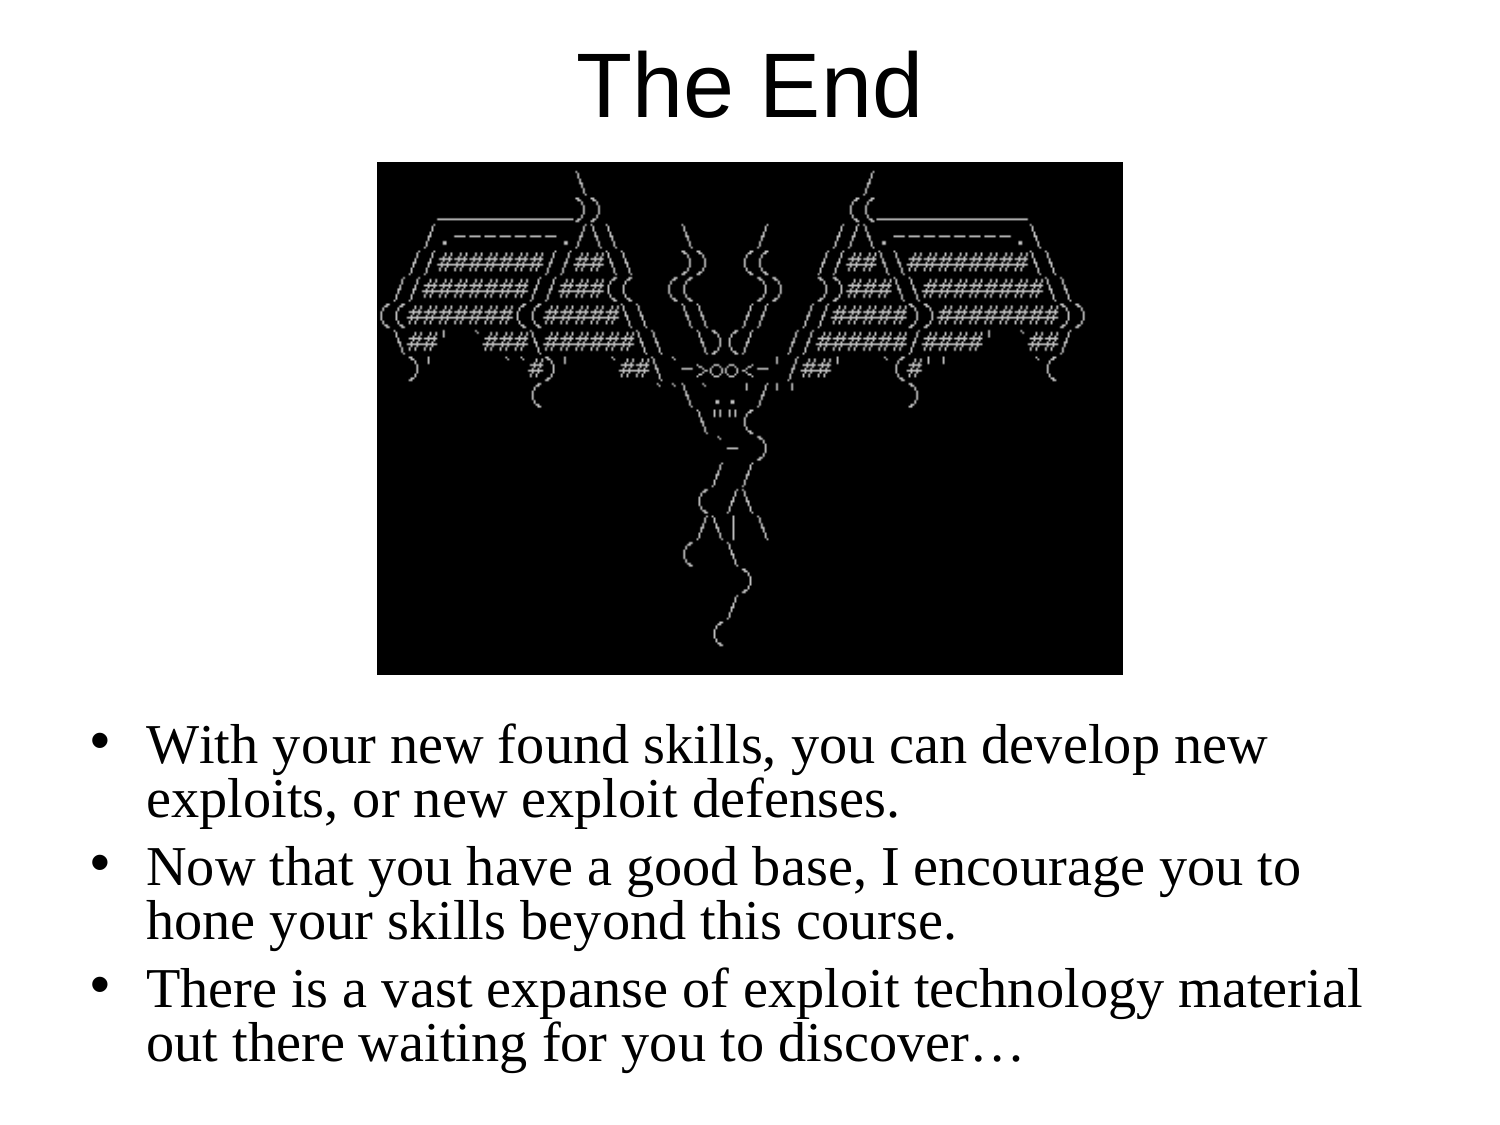

# The End
With your new found skills, you can develop new exploits, or new exploit defenses.
Now that you have a good base, I encourage you to hone your skills beyond this course.
There is a vast expanse of exploit technology material out there waiting for you to discover…